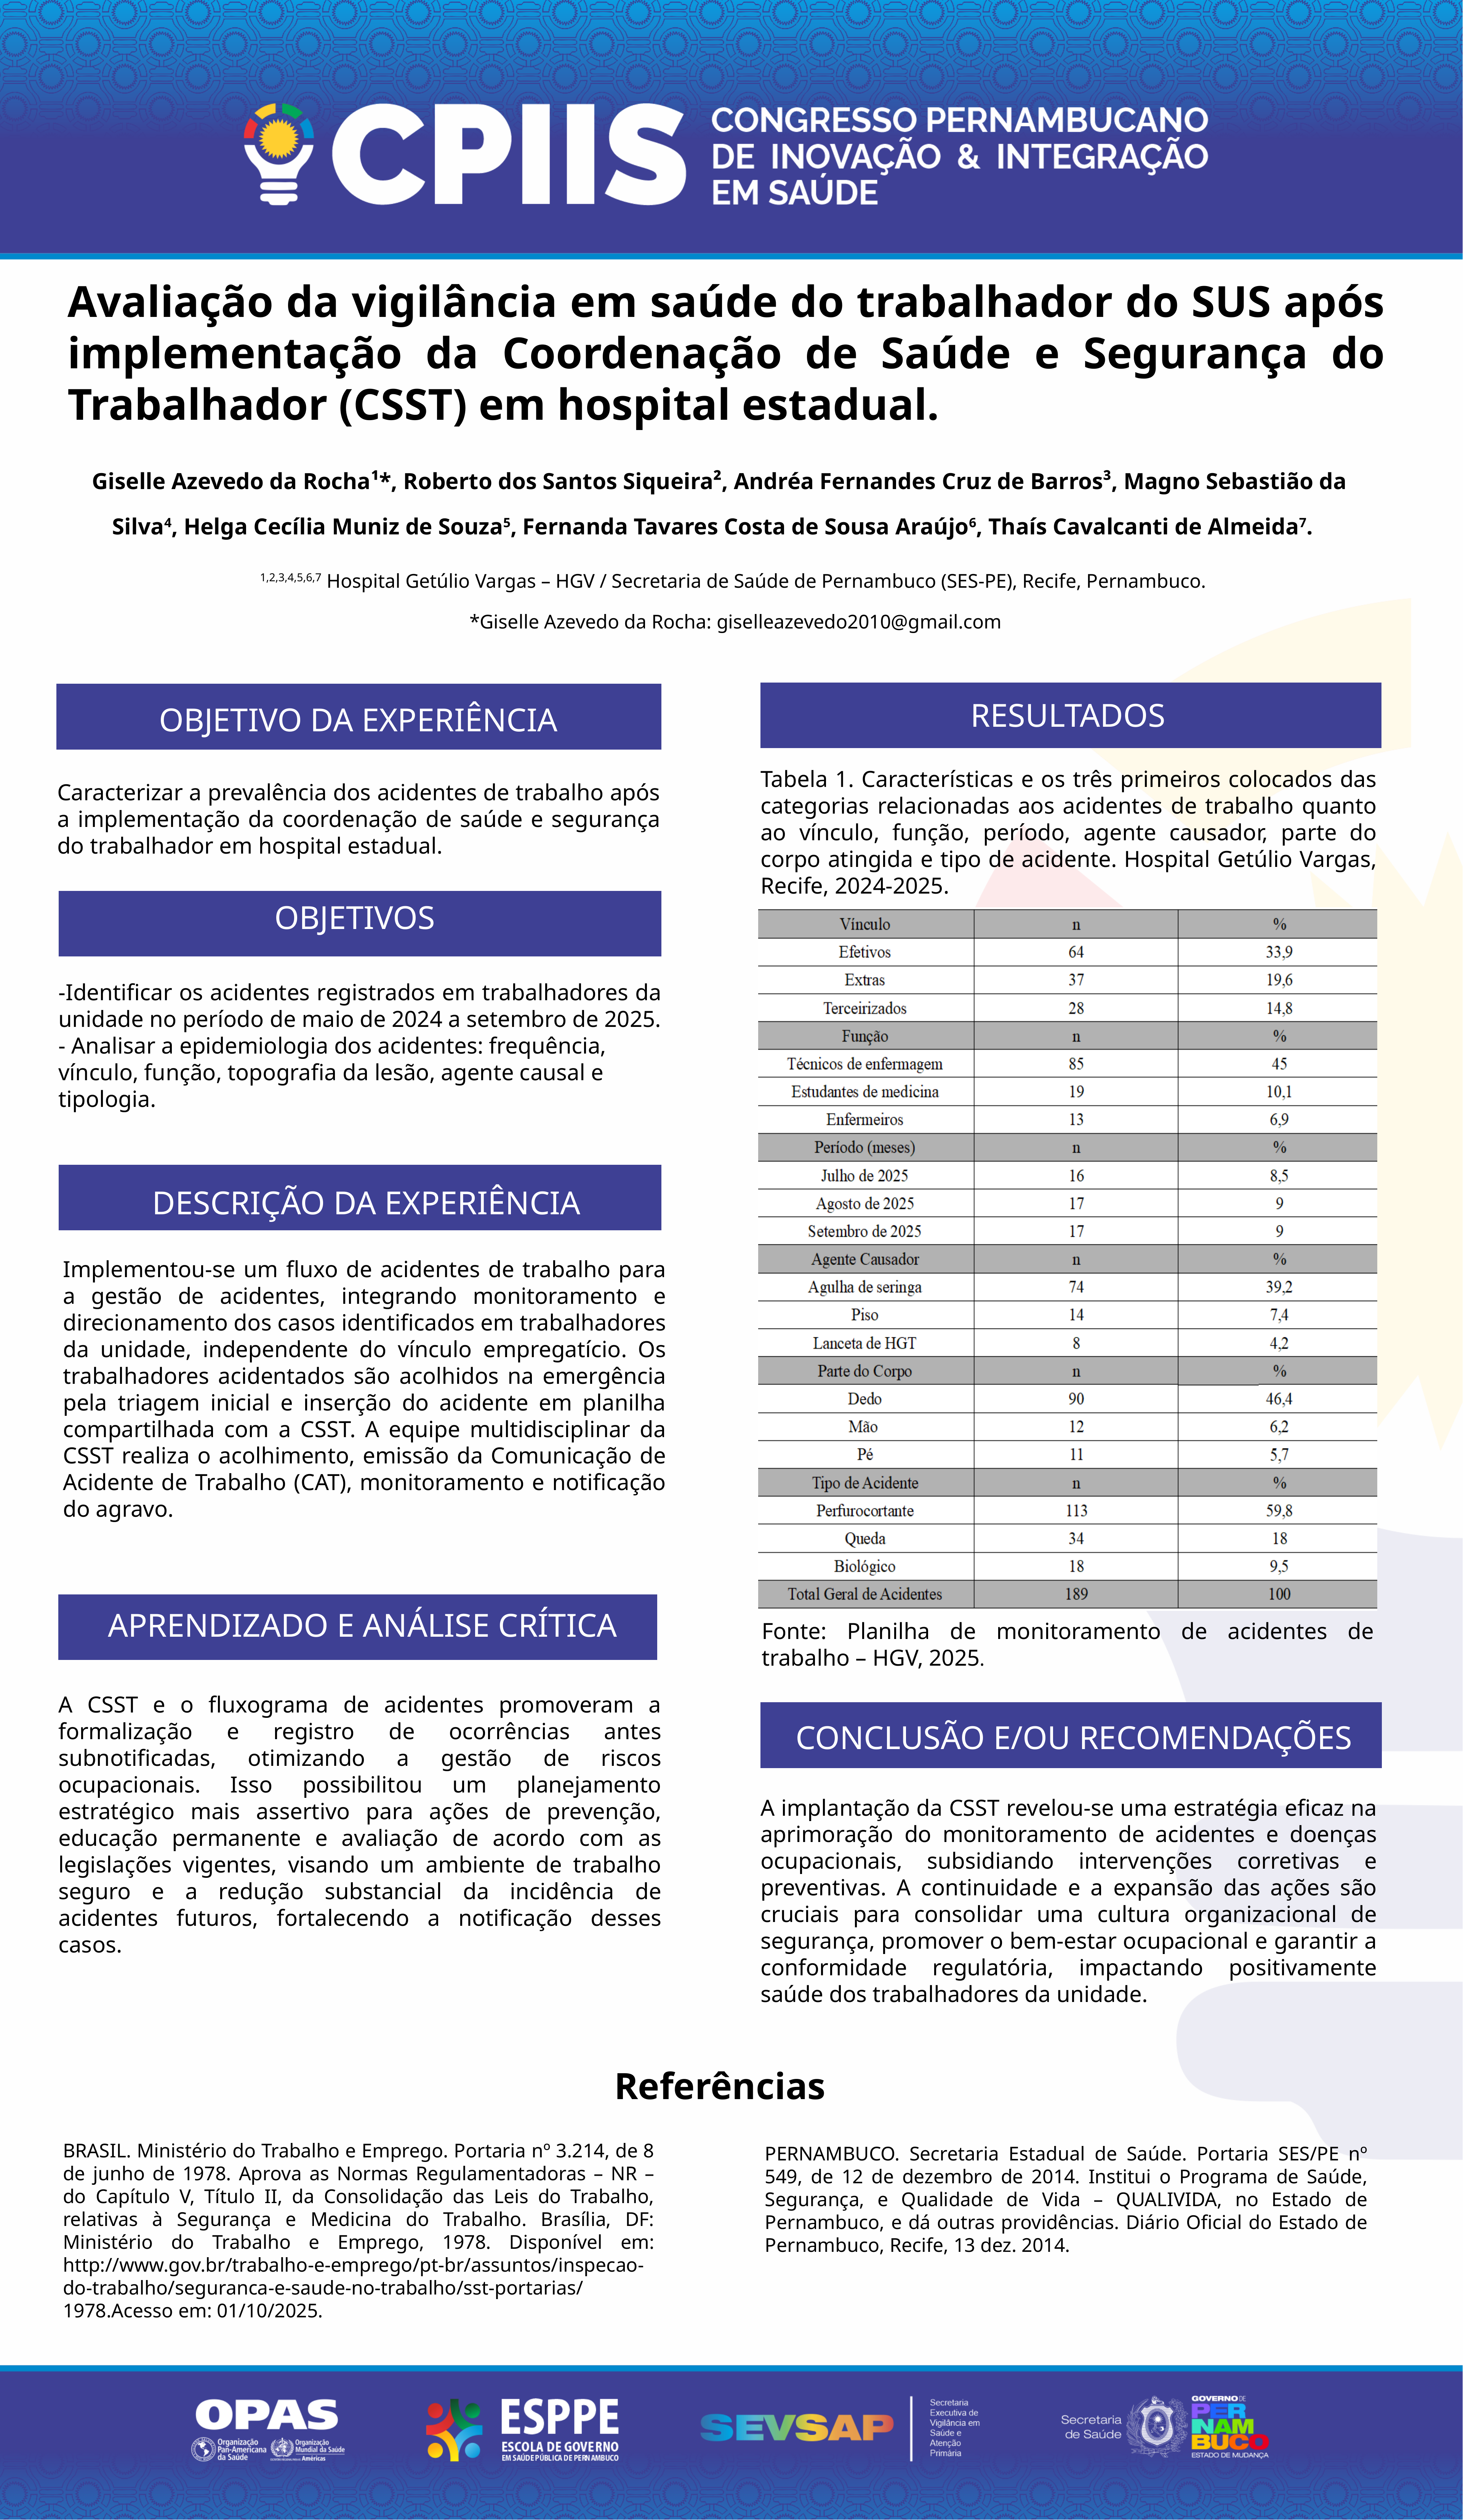

Avaliação da vigilância em saúde do trabalhador do SUS após implementação da Coordenação de Saúde e Segurança do Trabalhador (CSST) em hospital estadual.
 Giselle Azevedo da Rocha¹*, Roberto dos Santos Siqueira², Andréa Fernandes Cruz de Barros³, Magno Sebastião da Silva4, Helga Cecília Muniz de Souza5, Fernanda Tavares Costa de Sousa Araújo6, Thaís Cavalcanti de Almeida7.
1,2,3,4,5,6,7 Hospital Getúlio Vargas – HGV / Secretaria de Saúde de Pernambuco (SES-PE), Recife, Pernambuco.
*Giselle Azevedo da Rocha: giselleazevedo2010@gmail.com
RESULTADOS
OBJETIVO DA EXPERIÊNCIA
Caracterizar a prevalência dos acidentes de trabalho após a implementação da coordenação de saúde e segurança do trabalhador em hospital estadual.
Tabela 1. Características e os três primeiros colocados das categorias relacionadas aos acidentes de trabalho quanto ao vínculo, função, período, agente causador, parte do corpo atingida e tipo de acidente. Hospital Getúlio Vargas, Recife, 2024-2025.
OBJETIVOS
-Identificar os acidentes registrados em trabalhadores da unidade no período de maio de 2024 a setembro de 2025.
- Analisar a epidemiologia dos acidentes: frequência, vínculo, função, topografia da lesão, agente causal e tipologia.
DESCRIÇÃO DA EXPERIÊNCIA
Implementou-se um fluxo de acidentes de trabalho para a gestão de acidentes, integrando monitoramento e direcionamento dos casos identificados em trabalhadores da unidade, independente do vínculo empregatício. Os trabalhadores acidentados são acolhidos na emergência pela triagem inicial e inserção do acidente em planilha compartilhada com a CSST. A equipe multidisciplinar da CSST realiza o acolhimento, emissão da Comunicação de Acidente de Trabalho (CAT), monitoramento e notificação do agravo.
APRENDIZADO E ANÁLISE CRÍTICA
Fonte: Planilha de monitoramento de acidentes de trabalho – HGV, 2025.
A CSST e o fluxograma de acidentes promoveram a formalização e registro de ocorrências antes subnotificadas, otimizando a gestão de riscos ocupacionais. Isso possibilitou um planejamento estratégico mais assertivo para ações de prevenção, educação permanente e avaliação de acordo com as legislações vigentes, visando um ambiente de trabalho seguro e a redução substancial da incidência de acidentes futuros, fortalecendo a notificação desses casos.
CONCLUSÃO E/OU RECOMENDAÇÕES
A implantação da CSST revelou-se uma estratégia eficaz na aprimoração do monitoramento de acidentes e doenças ocupacionais, subsidiando intervenções corretivas e preventivas. A continuidade e a expansão das ações são cruciais para consolidar uma cultura organizacional de segurança, promover o bem-estar ocupacional e garantir a conformidade regulatória, impactando positivamente saúde dos trabalhadores da unidade.
Referências
BRASIL. Ministério do Trabalho e Emprego. Portaria nº 3.214, de 8 de junho de 1978. Aprova as Normas Regulamentadoras – NR – do Capítulo V, Título II, da Consolidação das Leis do Trabalho, relativas à Segurança e Medicina do Trabalho. Brasília, DF: Ministério do Trabalho e Emprego, 1978. Disponível em: http://www.gov.br/trabalho-e-emprego/pt-br/assuntos/inspecao-do-trabalho/seguranca-e-saude-no-trabalho/sst-portarias/1978.Acesso em: 01/10/2025.
PERNAMBUCO. Secretaria Estadual de Saúde. Portaria SES/PE nº 549, de 12 de dezembro de 2014. Institui o Programa de Saúde, Segurança, e Qualidade de Vida – QUALIVIDA, no Estado de Pernambuco, e dá outras providências. Diário Oficial do Estado de Pernambuco, Recife, 13 dez. 2014.